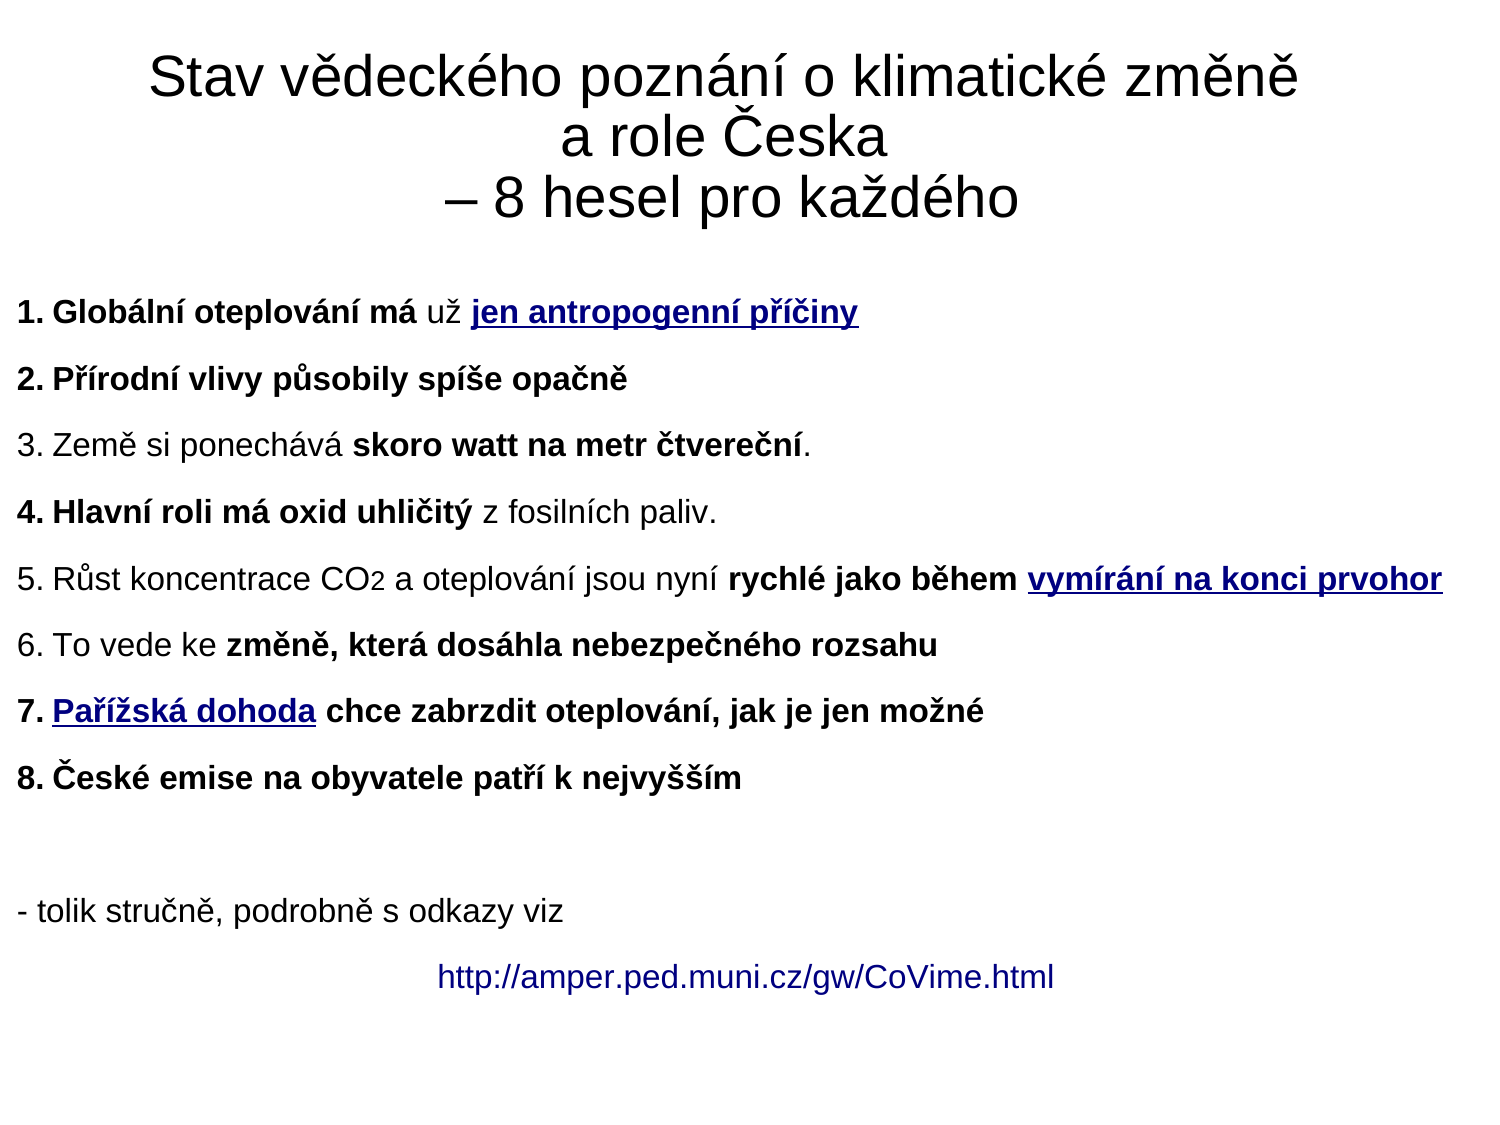

# Stav vědeckého poznání o klimatické změně a role Česka – 8 hesel pro každého
Globální oteplování má už jen antropogenní příčiny
Přírodní vlivy působily spíše opačně
Země si ponechává skoro watt na metr čtvereční.
Hlavní roli má oxid uhličitý z fosilních paliv.
Růst koncentrace CO2 a oteplování jsou nyní rychlé jako během vymírání na konci prvohor
To vede ke změně, která dosáhla nebezpečného rozsahu
Pařížská dohoda chce zabrzdit oteplování, jak je jen možné
České emise na obyvatele patří k nejvyšším
- tolik stručně, podrobně s odkazy viz
 http://amper.ped.muni.cz/gw/CoVime.html